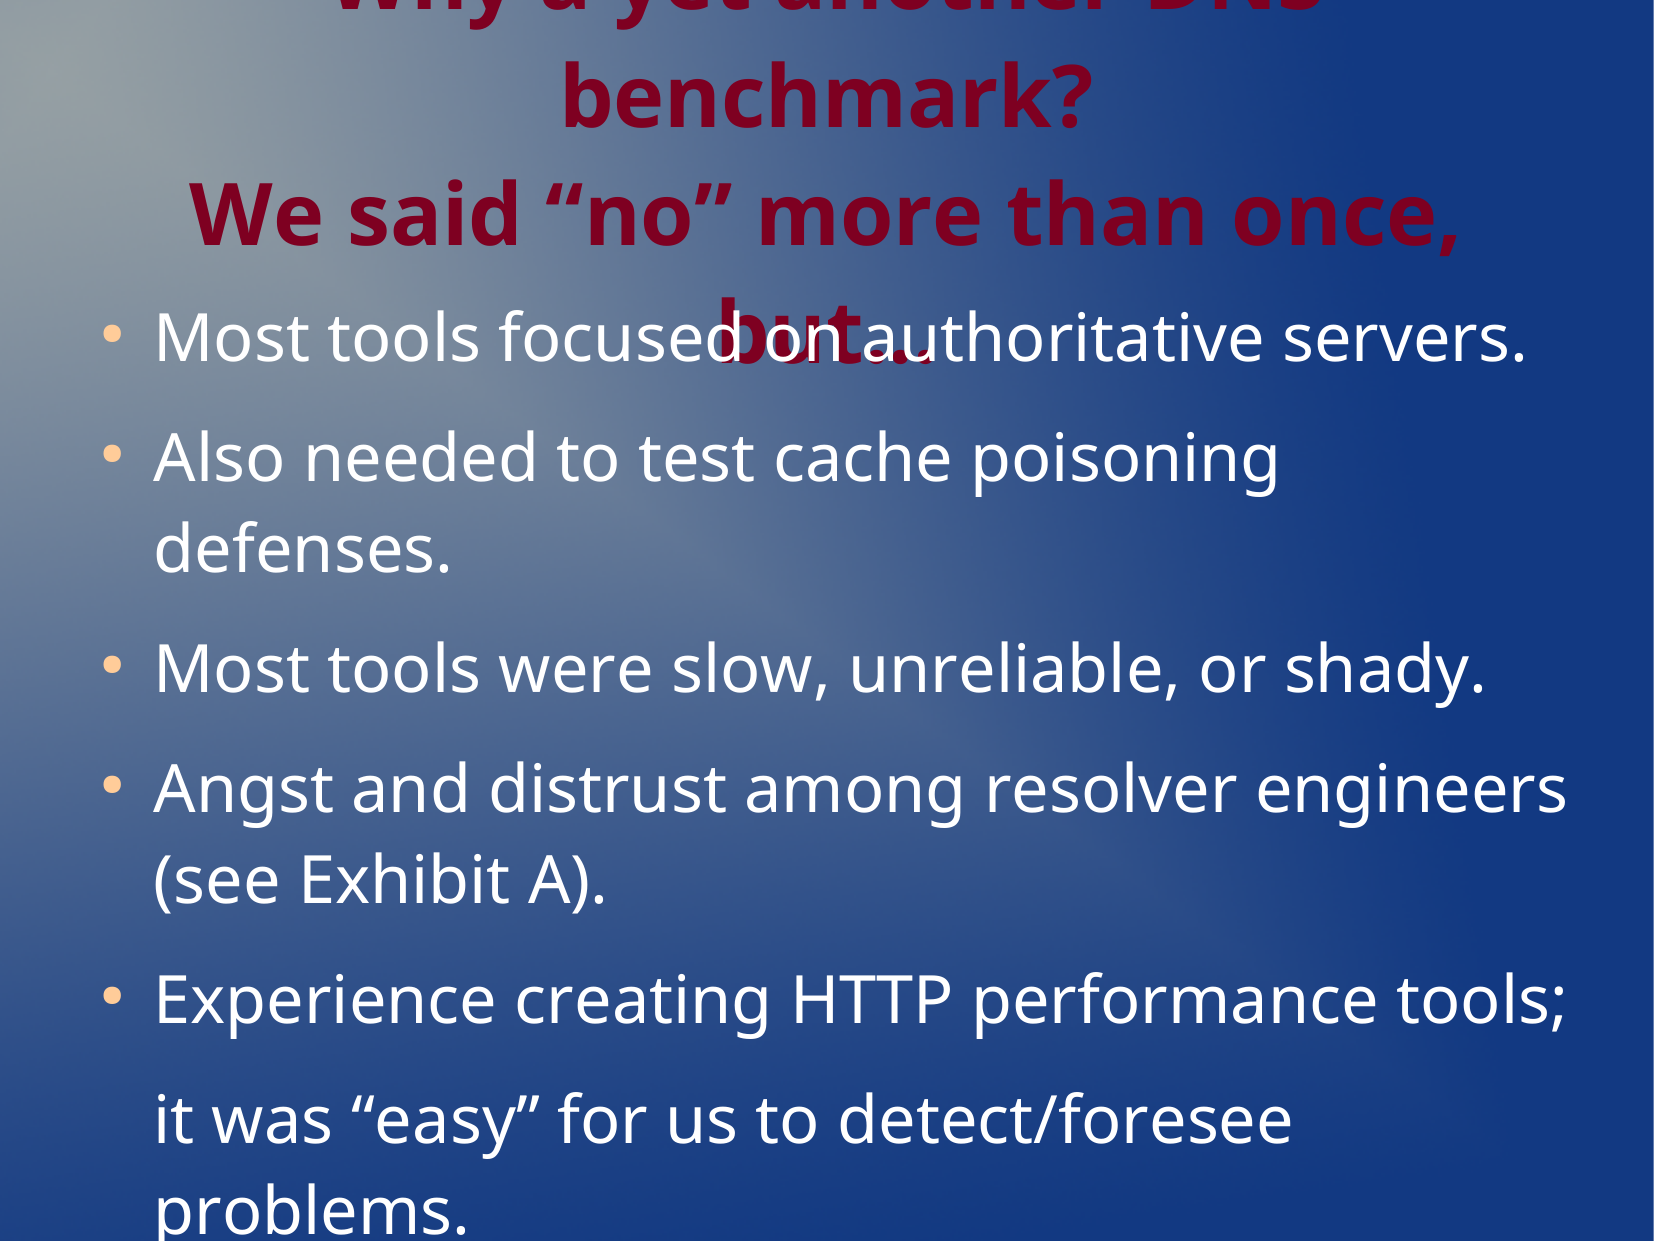

# Why a yet another DNS benchmark? We said “no” more than once, but...
Most tools focused on authoritative servers.
Also needed to test cache poisoning defenses.
Most tools were slow, unreliable, or shady.
Angst and distrust among resolver engineers (see Exhibit A).
Experience creating HTTP performance tools;
it was “easy” for us to detect/foresee problems.